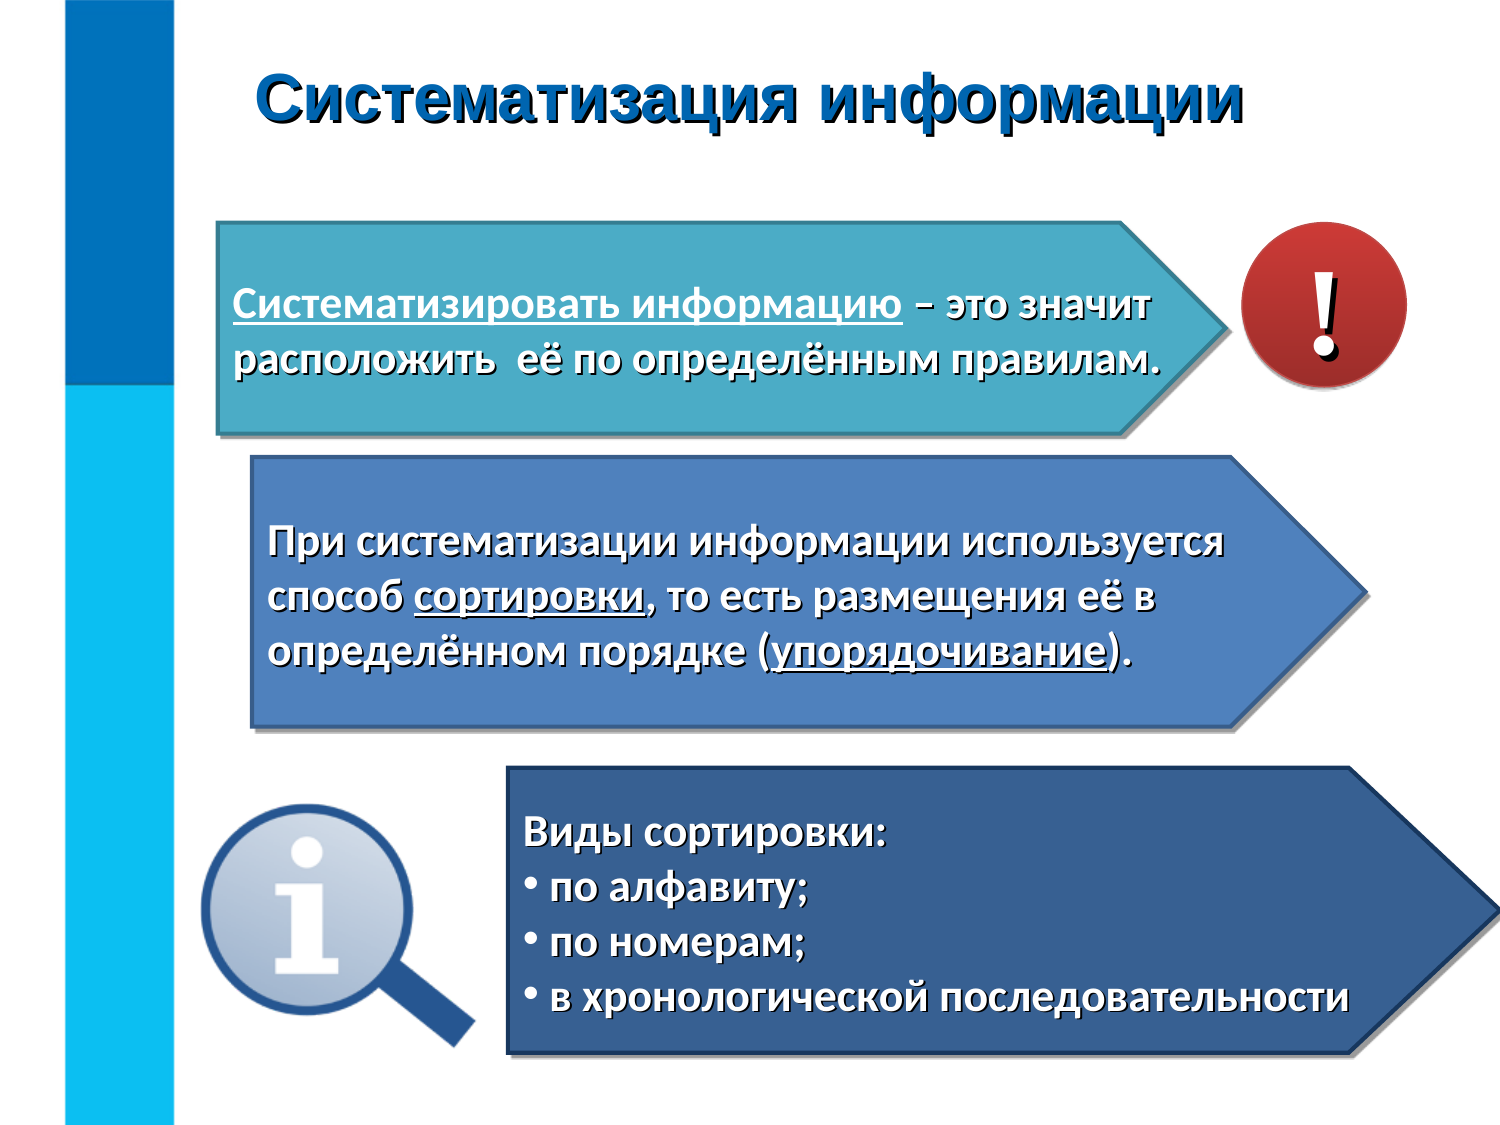

# Систематизация информации
Систематизировать информацию – это значит расположить её по определённым правилам.
!
При систематизации информации используется способ сортировки, то есть размещения её в определённом порядке (упорядочивание).
Виды сортировки:
 по алфавиту;
 по номерам;
 в хронологической последовательности